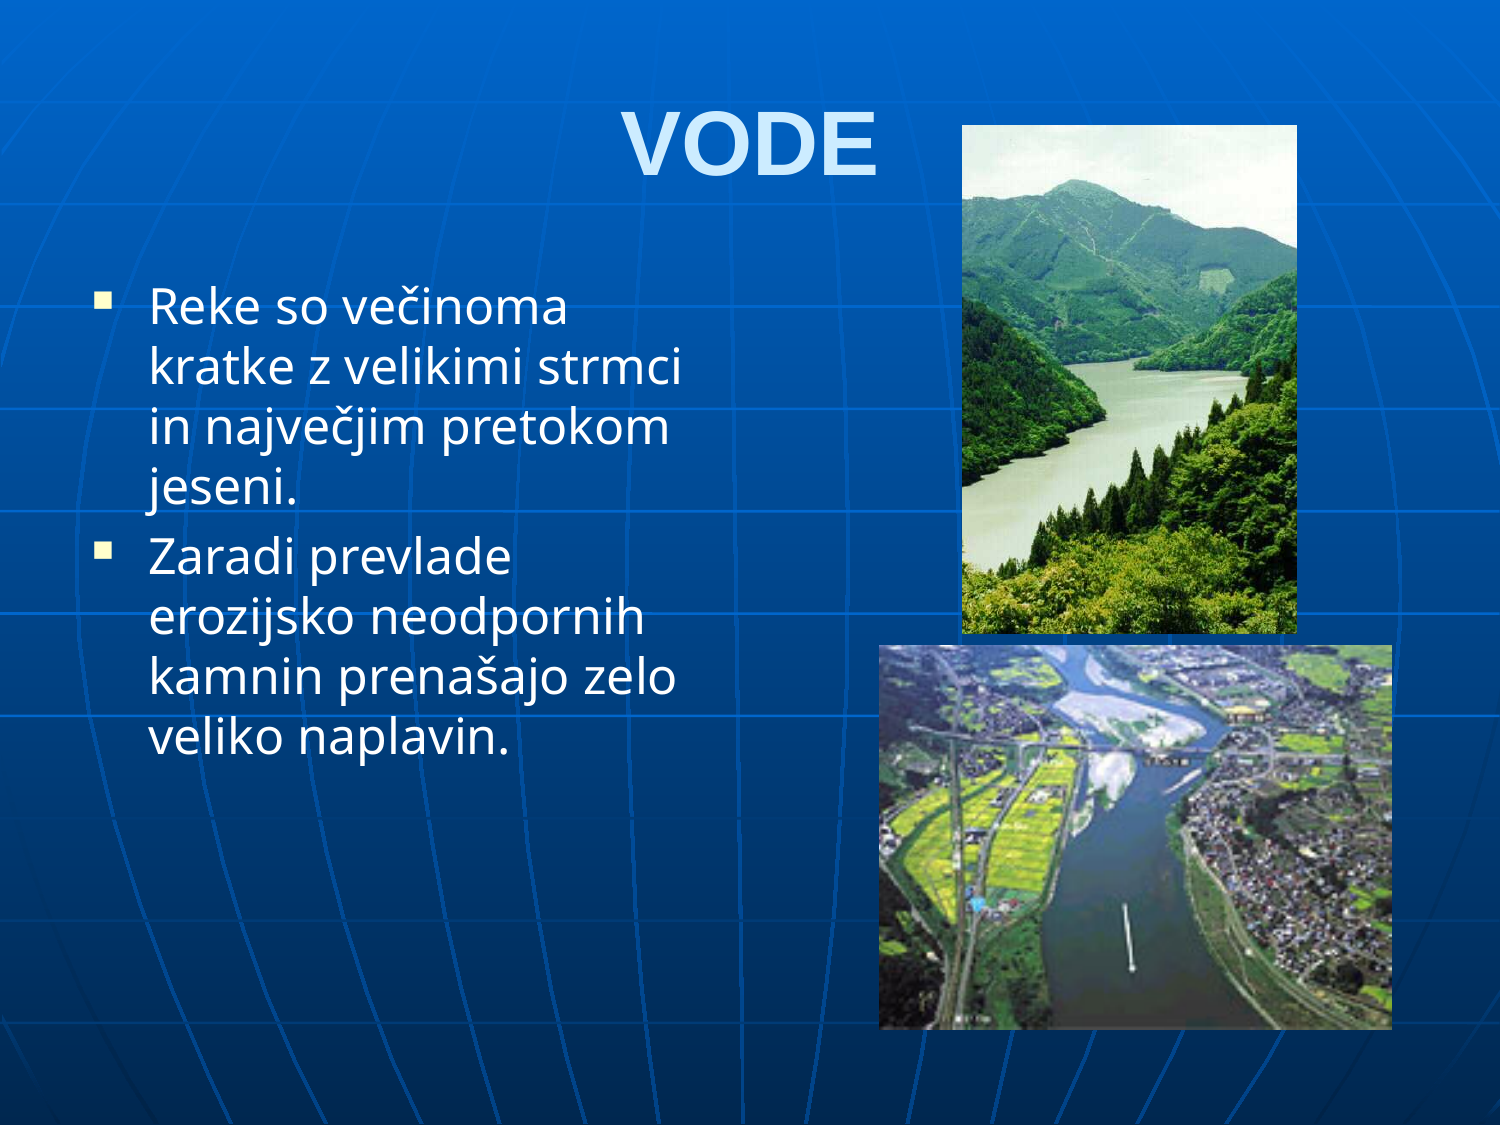

# VODE
Reke so večinoma kratke z velikimi strmci in največjim pretokom jeseni.
Zaradi prevlade erozijsko neodpornih kamnin prenašajo zelo veliko naplavin.